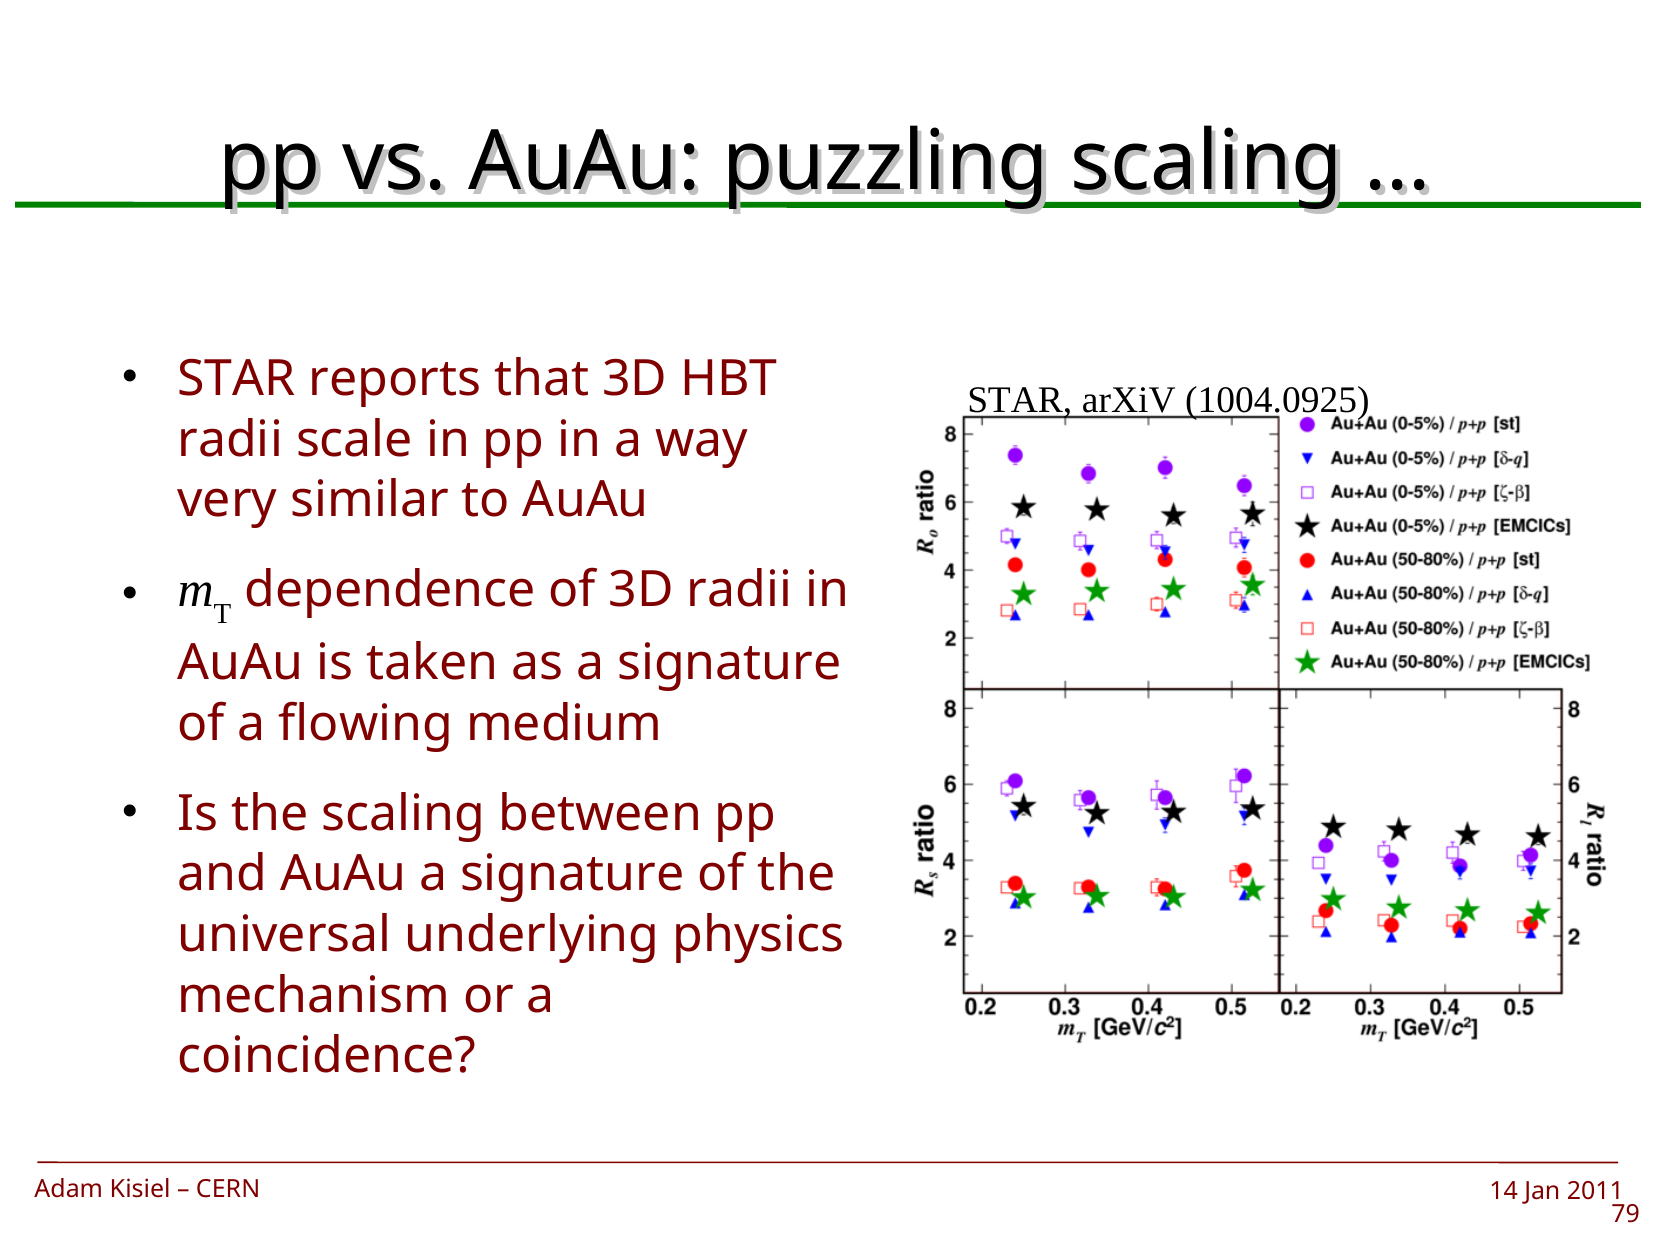

# pp vs. AuAu: puzzling scaling ...
STAR reports that 3D HBT radii scale in pp in a way very similar to AuAu
mT dependence of 3D radii in AuAu is taken as a signature of a flowing medium
Is the scaling between pp and AuAu a signature of the universal underlying physics mechanism or a coincidence?
STAR, arXiV (1004.0925)